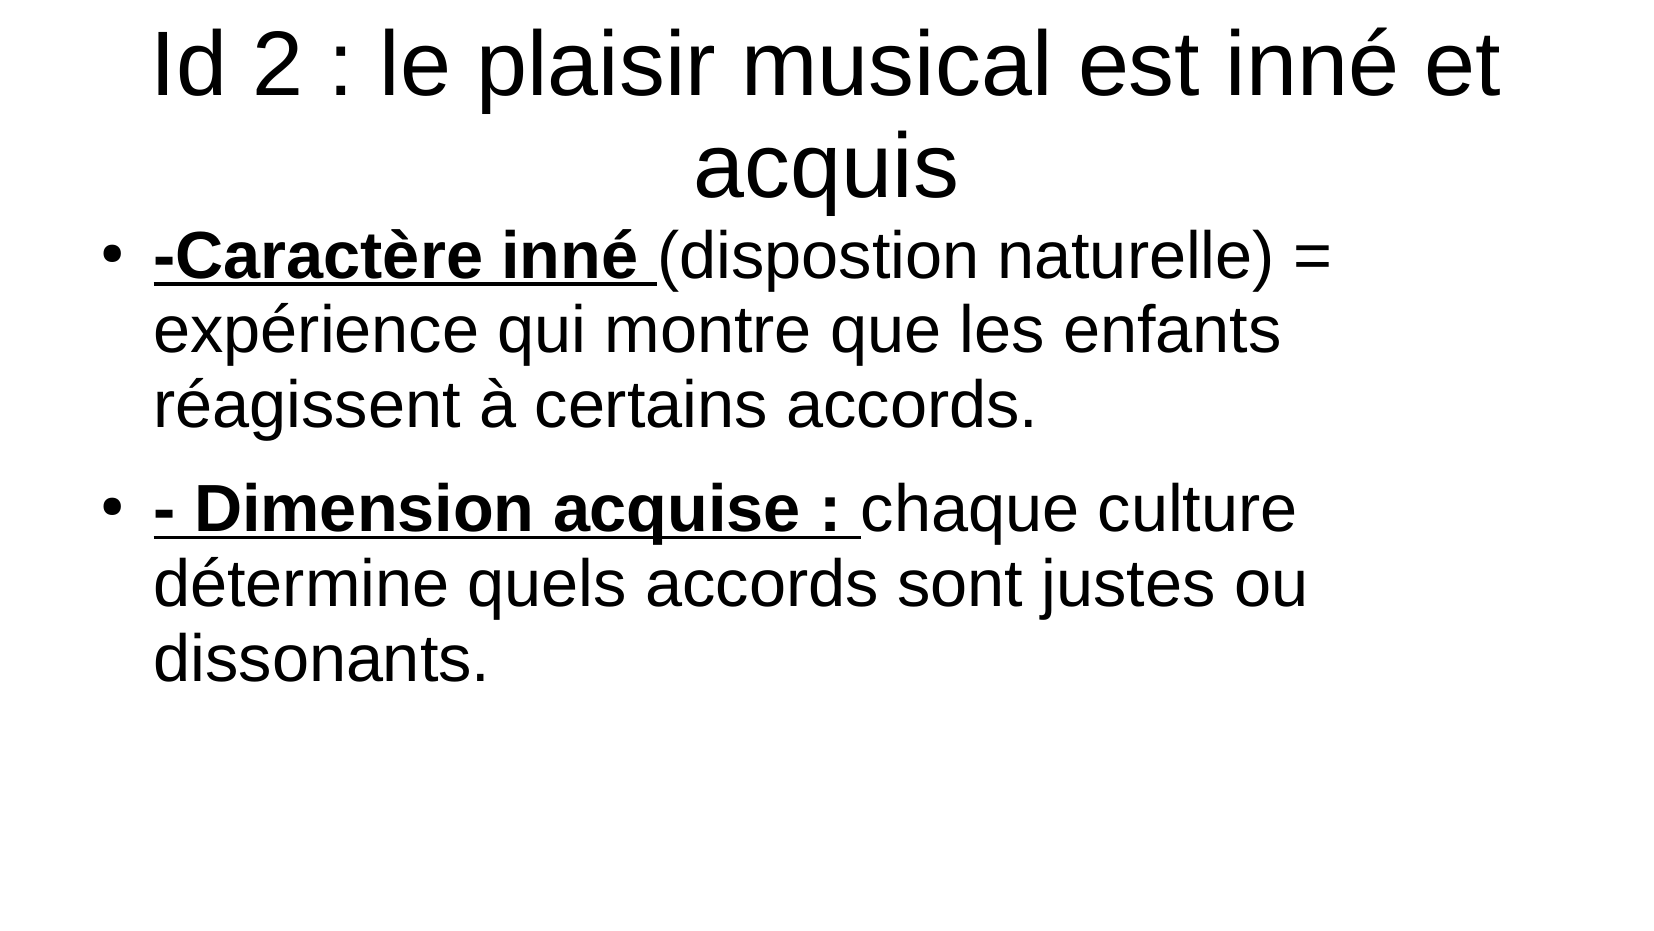

# Id 2 : le plaisir musical est inné et acquis
-Caractère inné (dispostion naturelle) = expérience qui montre que les enfants réagissent à certains accords.
- Dimension acquise : chaque culture détermine quels accords sont justes ou dissonants.